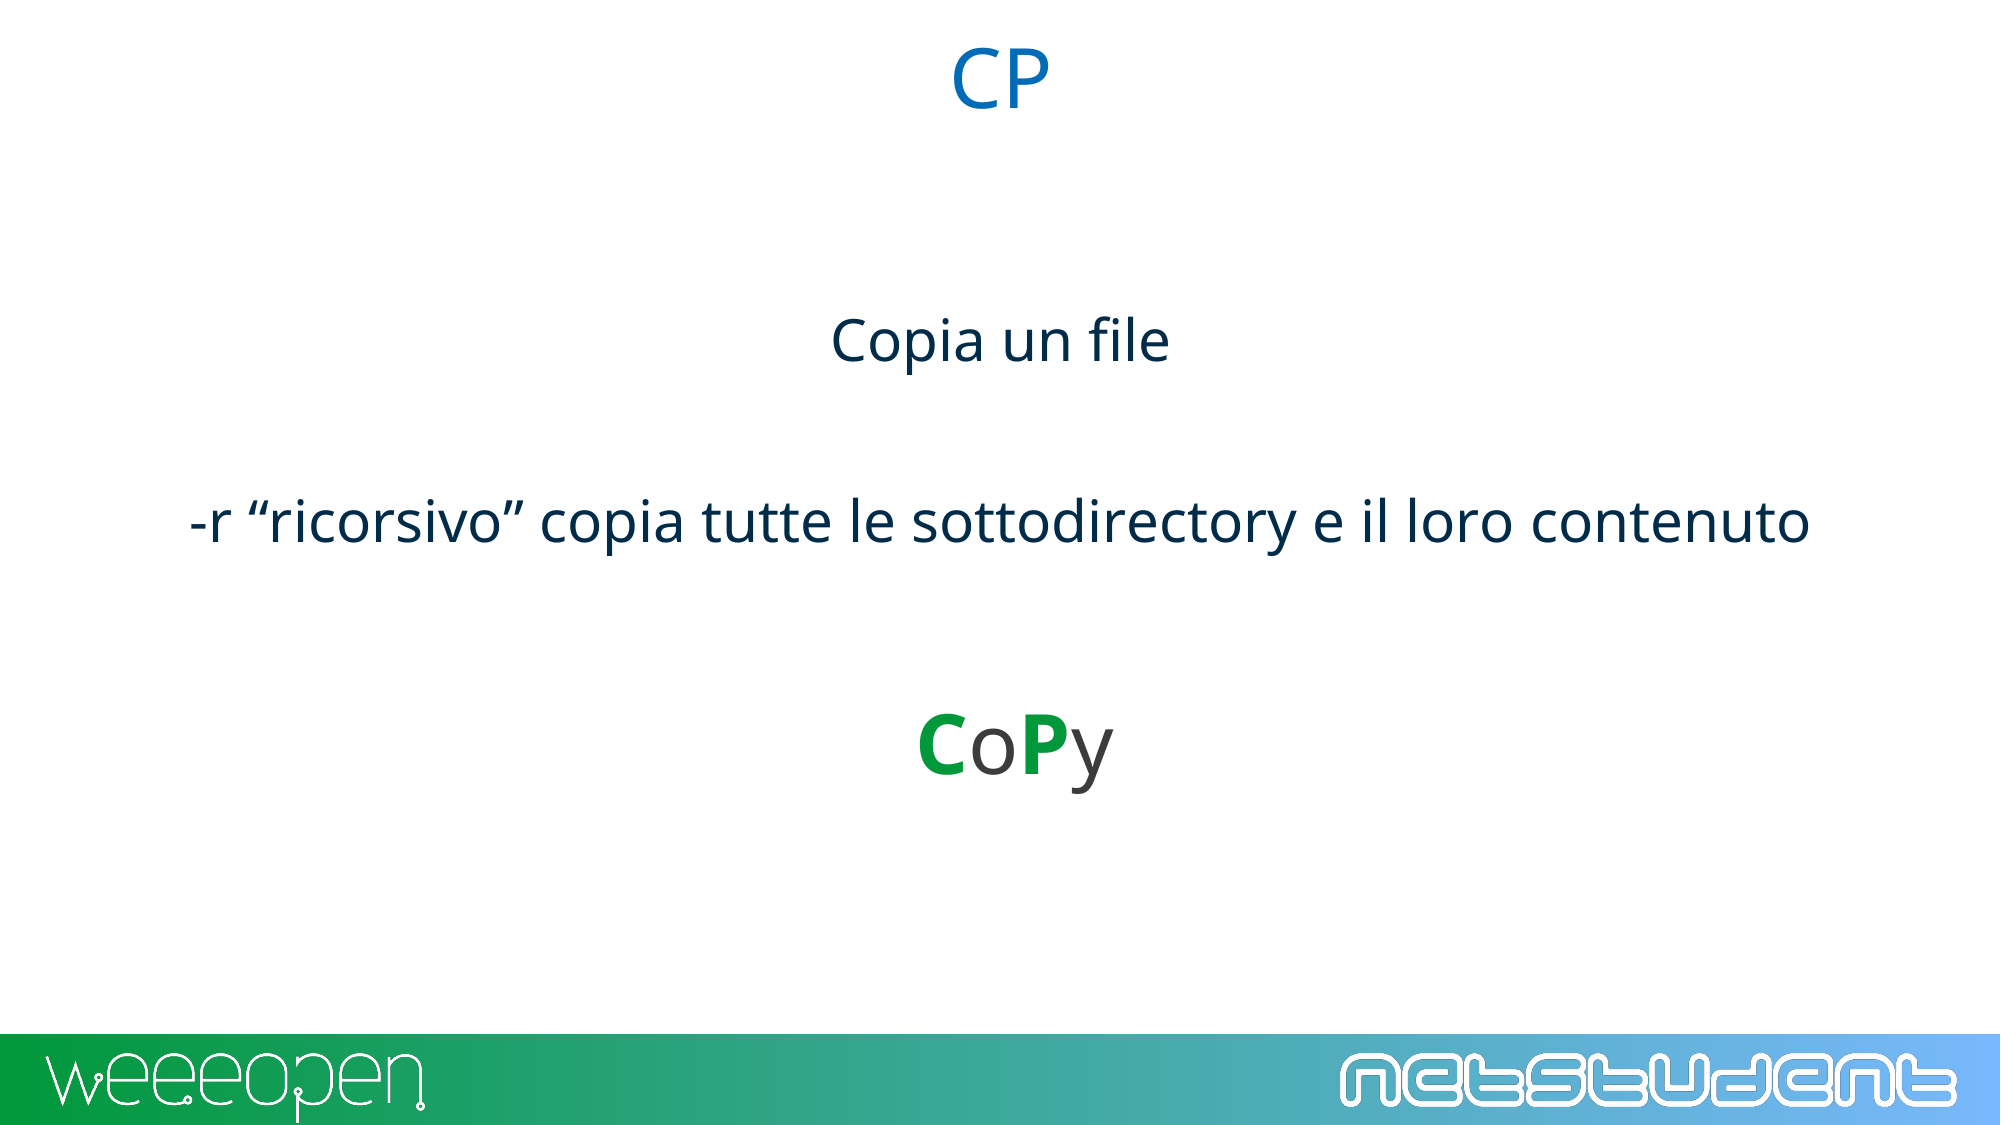

# CP
Copia un file
-r “ricorsivo” copia tutte le sottodirectory e il loro contenuto
CoPy